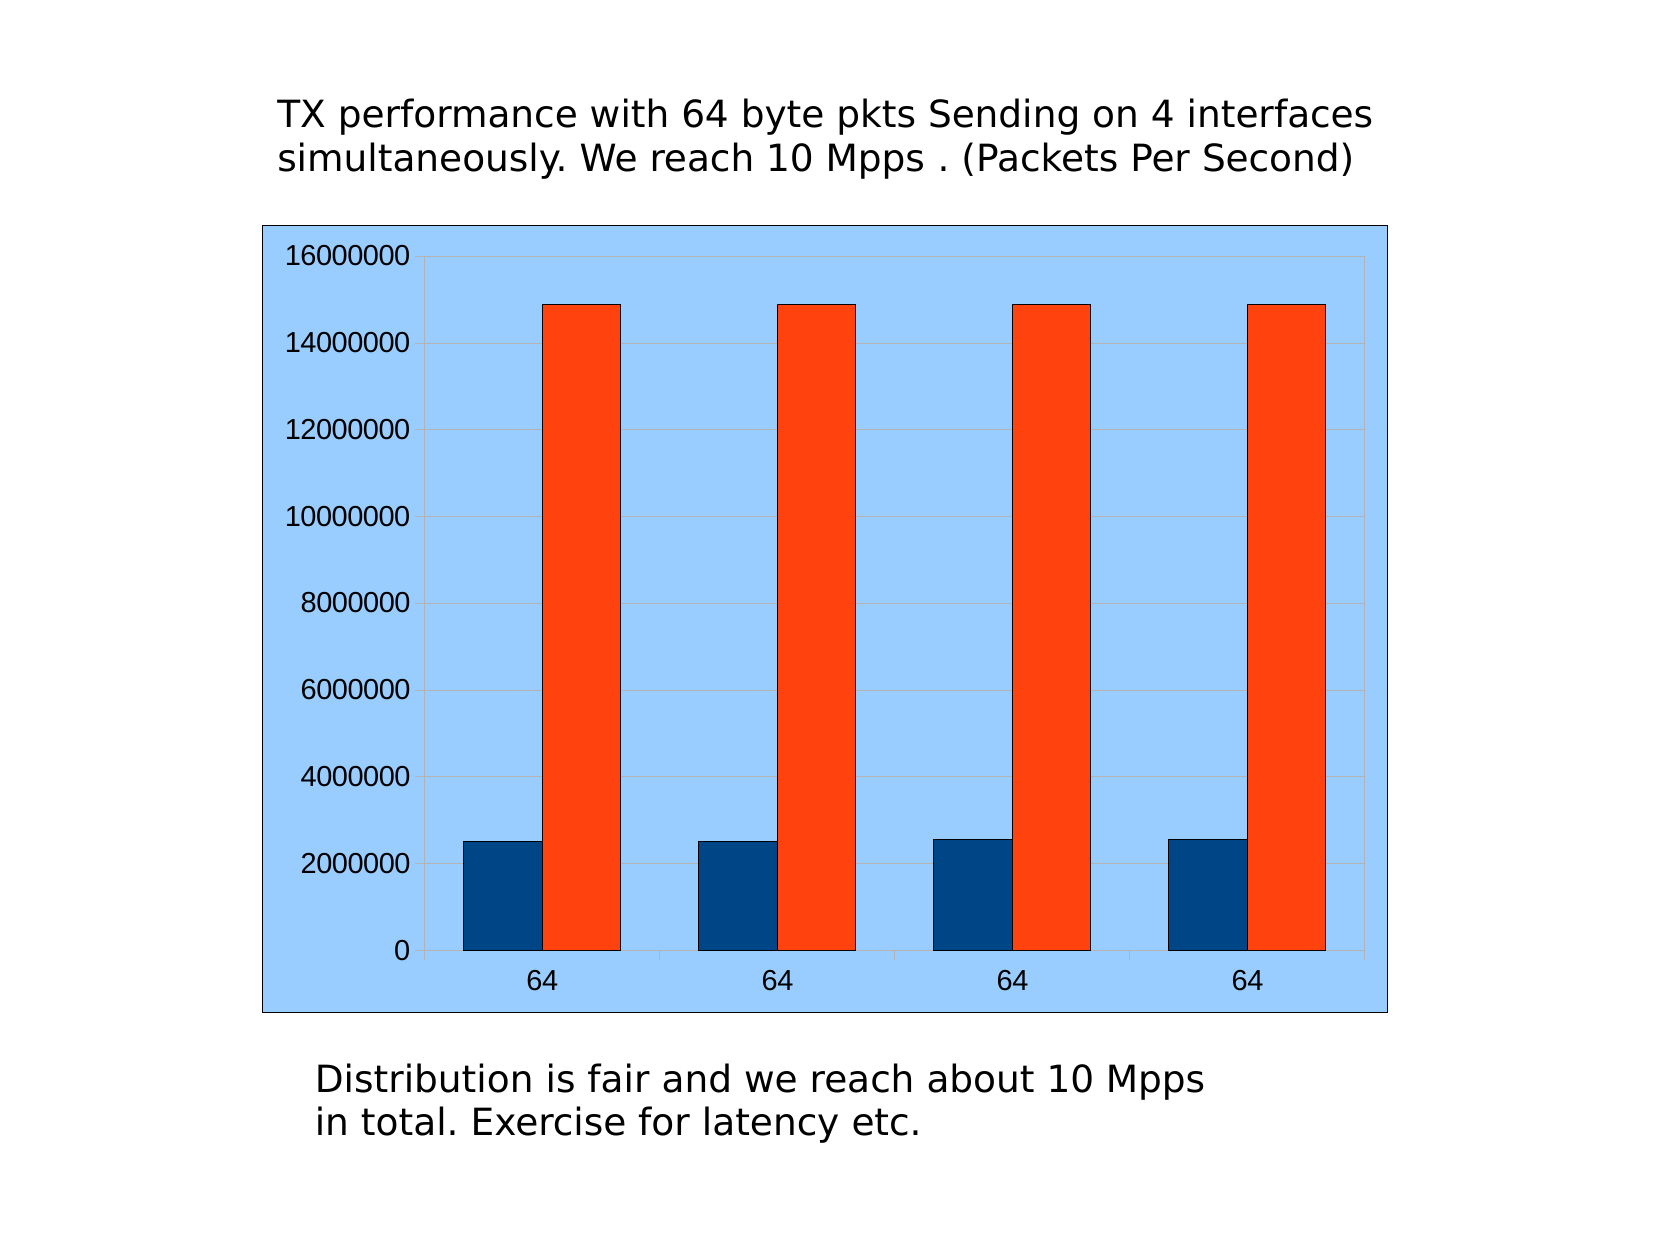

TX performance with 64 byte pkts Sending on 4 interfaces
simultaneously. We reach 10 Mpps . (Packets Per Second)
### Chart
| Category | Column 1 | |
|---|---|---|
| 64 | 2507709.0 | 14880000.0 |
| 64 | 2508417.0 | 14880000.0 |
| 64 | 2554928.0 | 14880000.0 |
| 64 | 2554520.0 | 14880000.0 |Distribution is fair and we reach about 10 Mpps
in total. Exercise for latency etc.